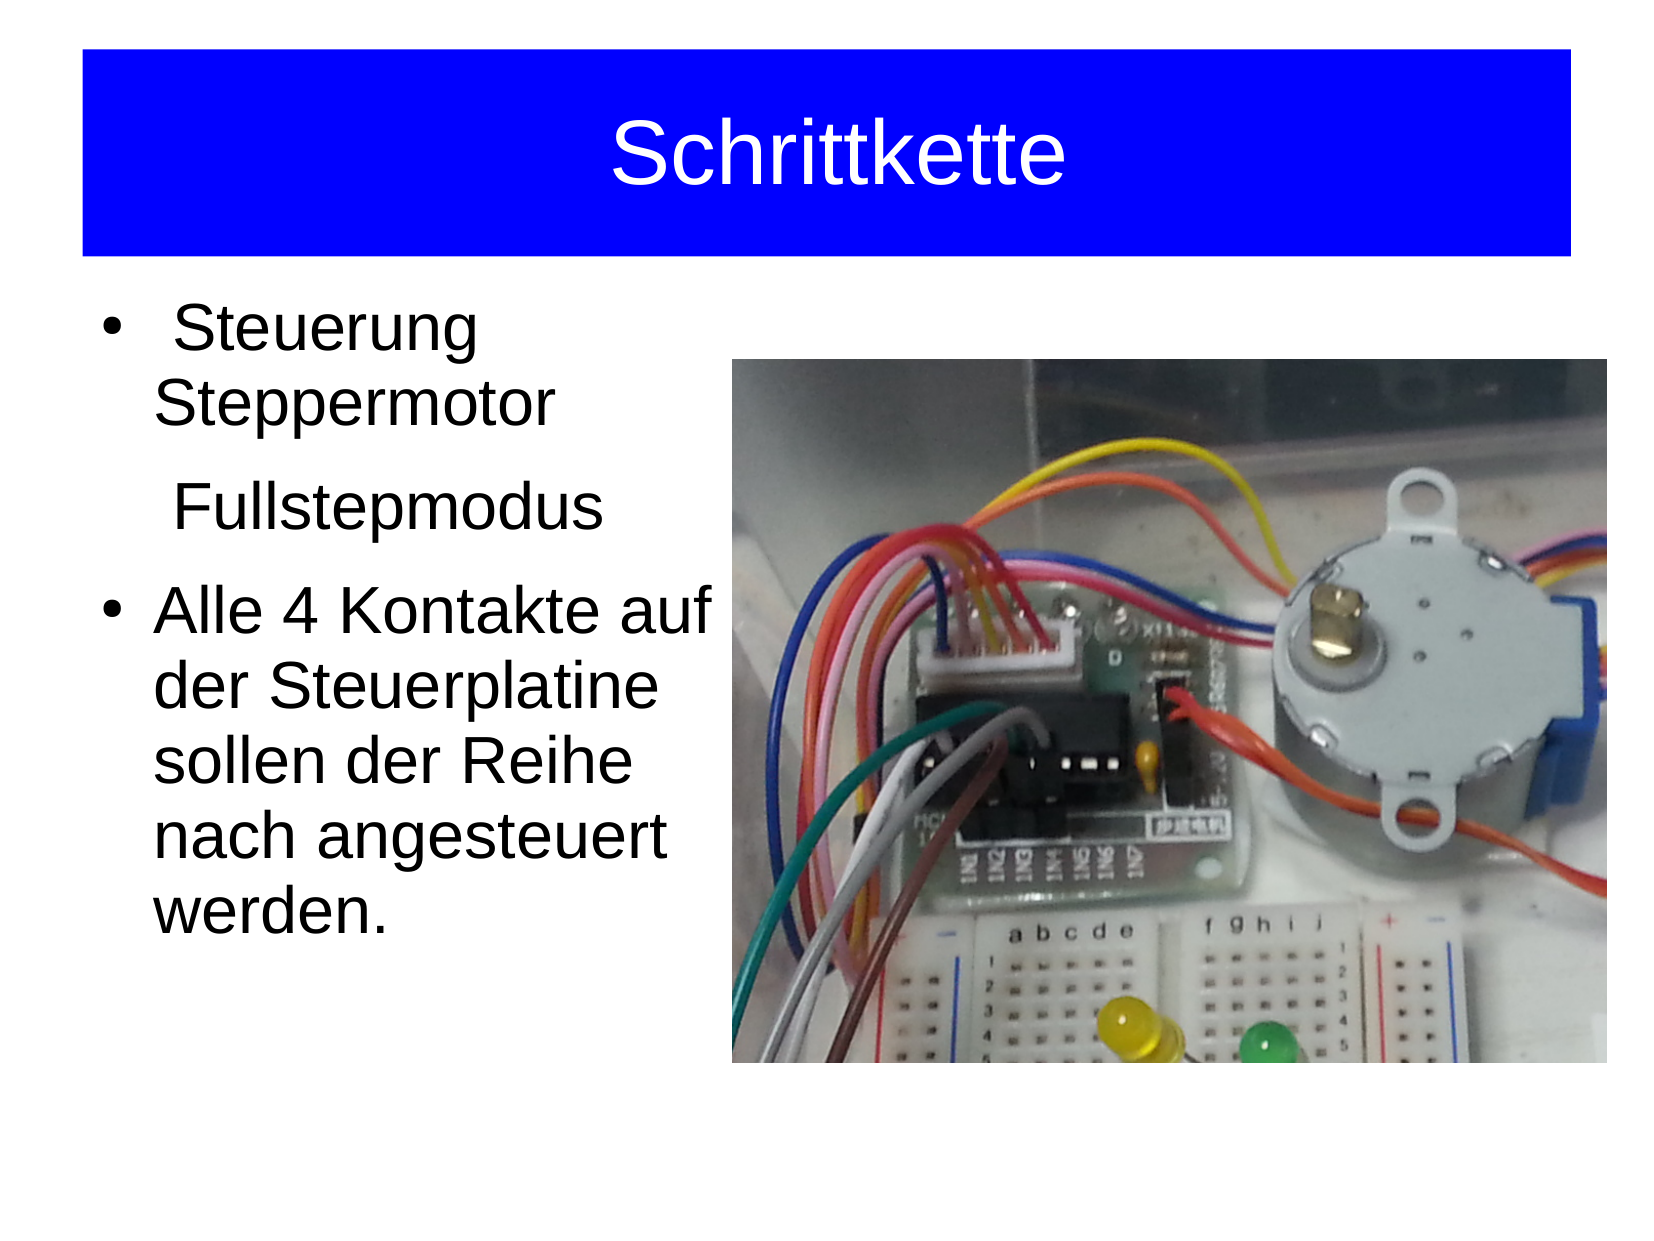

# Schrittkette
 Steuerung Steppermotor
 Fullstepmodus
Alle 4 Kontakte auf der Steuerplatine sollen der Reihe nach angesteuert werden.